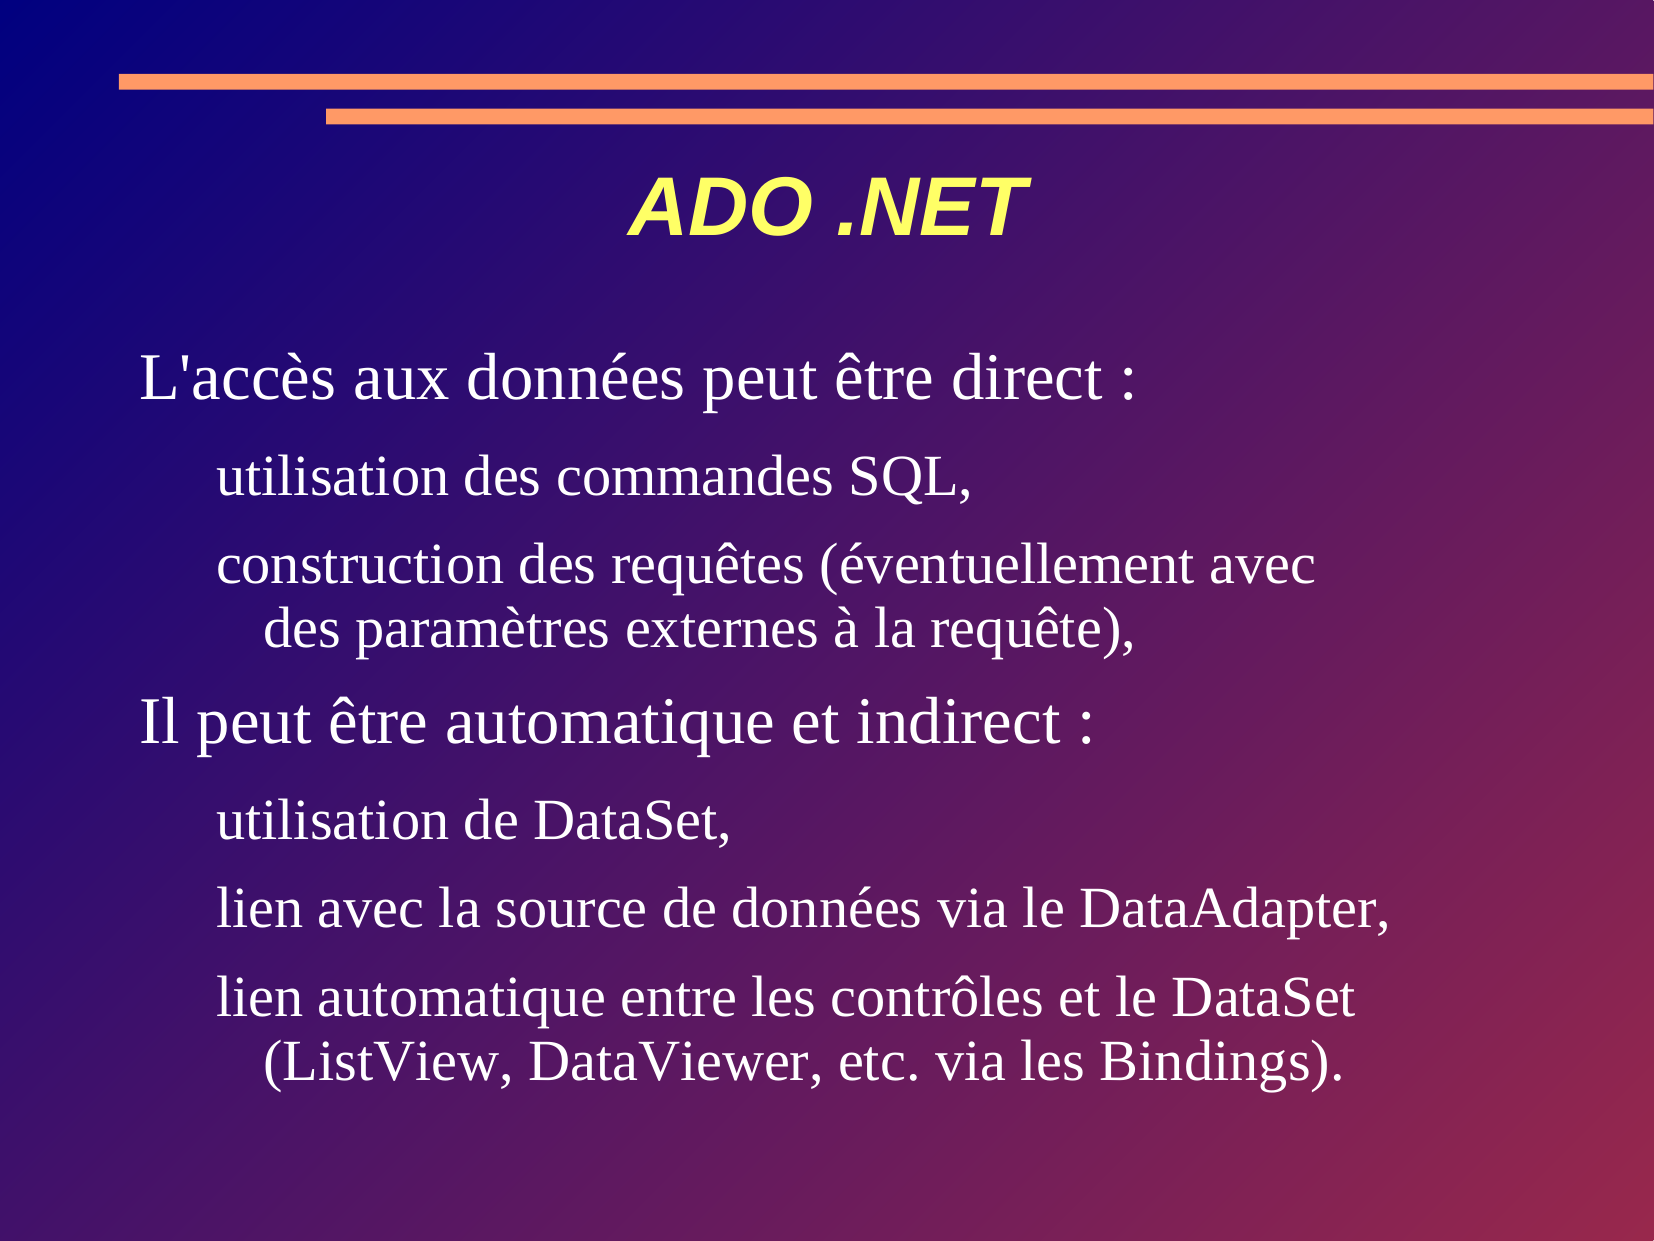

# ADO .NET
L'accès aux données peut être direct :
utilisation des commandes SQL,
construction des requêtes (éventuellement avec
des paramètres externes à la requête),
Il peut être automatique et indirect :
utilisation de DataSet,
lien avec la source de données via le DataAdapter,
lien automatique entre les contrôles et le DataSet
(ListView, DataViewer, etc. via les Bindings).